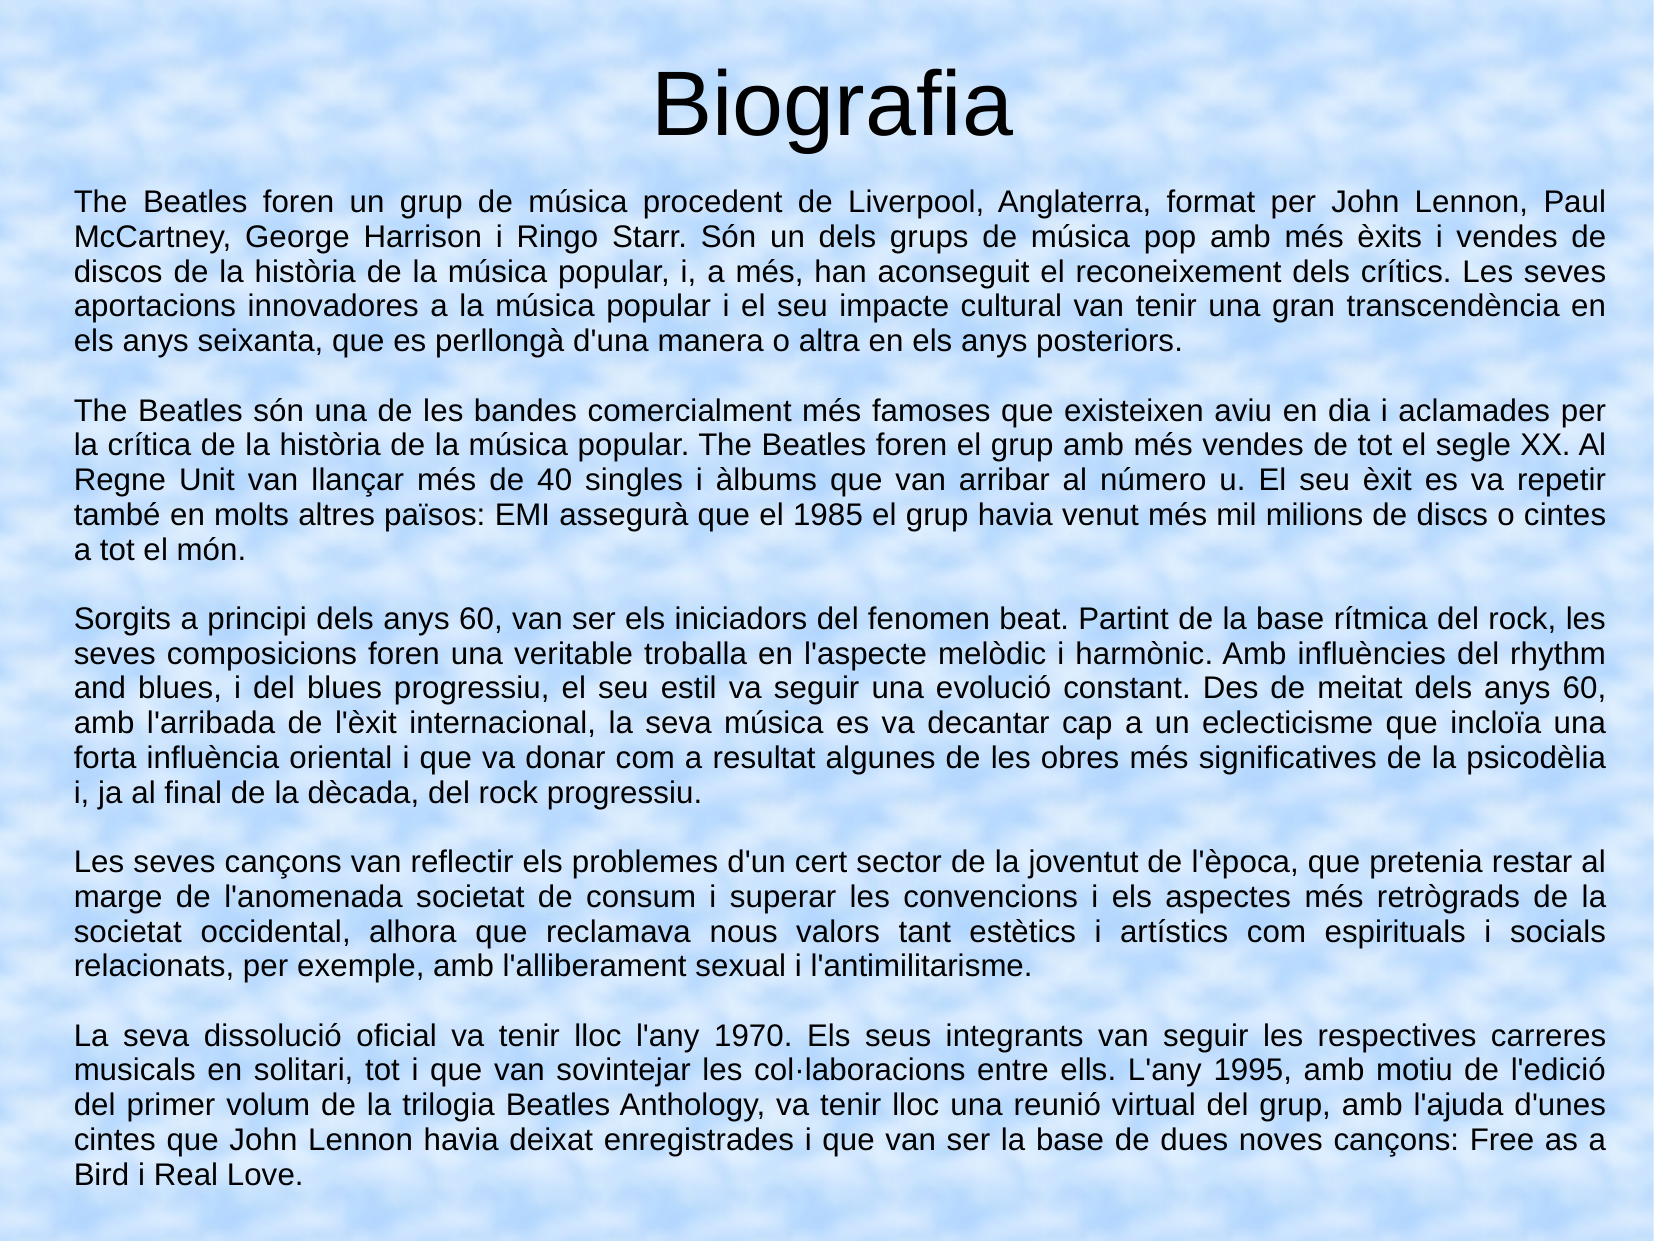

# Biografia
The Beatles foren un grup de música procedent de Liverpool, Anglaterra, format per John Lennon, Paul McCartney, George Harrison i Ringo Starr. Són un dels grups de música pop amb més èxits i vendes de discos de la història de la música popular, i, a més, han aconseguit el reconeixement dels crítics. Les seves aportacions innovadores a la música popular i el seu impacte cultural van tenir una gran transcendència en els anys seixanta, que es perllongà d'una manera o altra en els anys posteriors.
The Beatles són una de les bandes comercialment més famoses que existeixen aviu en dia i aclamades per la crítica de la història de la música popular. The Beatles foren el grup amb més vendes de tot el segle XX. Al Regne Unit van llançar més de 40 singles i àlbums que van arribar al número u. El seu èxit es va repetir també en molts altres països: EMI assegurà que el 1985 el grup havia venut més mil milions de discs o cintes a tot el món.
Sorgits a principi dels anys 60, van ser els iniciadors del fenomen beat. Partint de la base rítmica del rock, les seves composicions foren una veritable troballa en l'aspecte melòdic i harmònic. Amb influències del rhythm and blues, i del blues progressiu, el seu estil va seguir una evolució constant. Des de meitat dels anys 60, amb l'arribada de l'èxit internacional, la seva música es va decantar cap a un eclecticisme que incloïa una forta influència oriental i que va donar com a resultat algunes de les obres més significatives de la psicodèlia i, ja al final de la dècada, del rock progressiu.
Les seves cançons van reflectir els problemes d'un cert sector de la joventut de l'època, que pretenia restar al marge de l'anomenada societat de consum i superar les convencions i els aspectes més retrògrads de la societat occidental, alhora que reclamava nous valors tant estètics i artístics com espirituals i socials relacionats, per exemple, amb l'alliberament sexual i l'antimilitarisme.
La seva dissolució oficial va tenir lloc l'any 1970. Els seus integrants van seguir les respectives carreres musicals en solitari, tot i que van sovintejar les col·laboracions entre ells. L'any 1995, amb motiu de l'edició del primer volum de la trilogia Beatles Anthology, va tenir lloc una reunió virtual del grup, amb l'ajuda d'unes cintes que John Lennon havia deixat enregistrades i que van ser la base de dues noves cançons: Free as a Bird i Real Love.